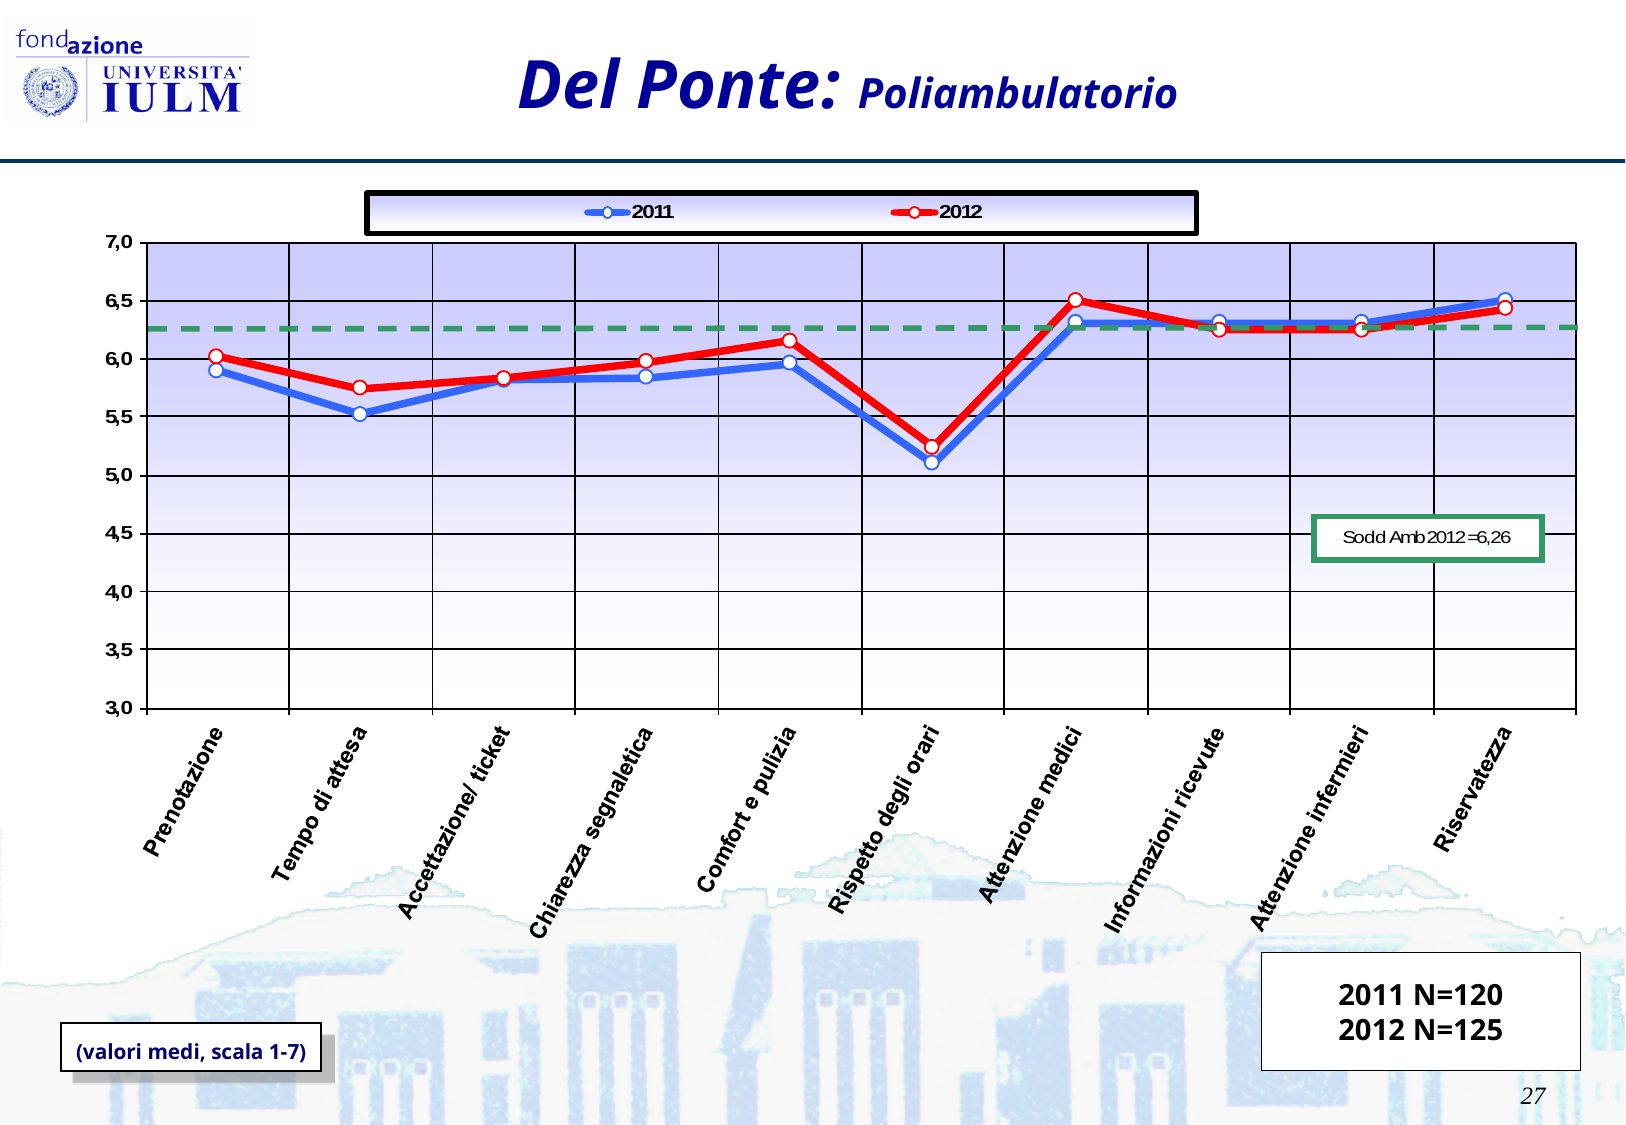

Del Ponte: Poliambulatorio
2011 N=120
2012 N=125
(valori medi, scala 1-7)